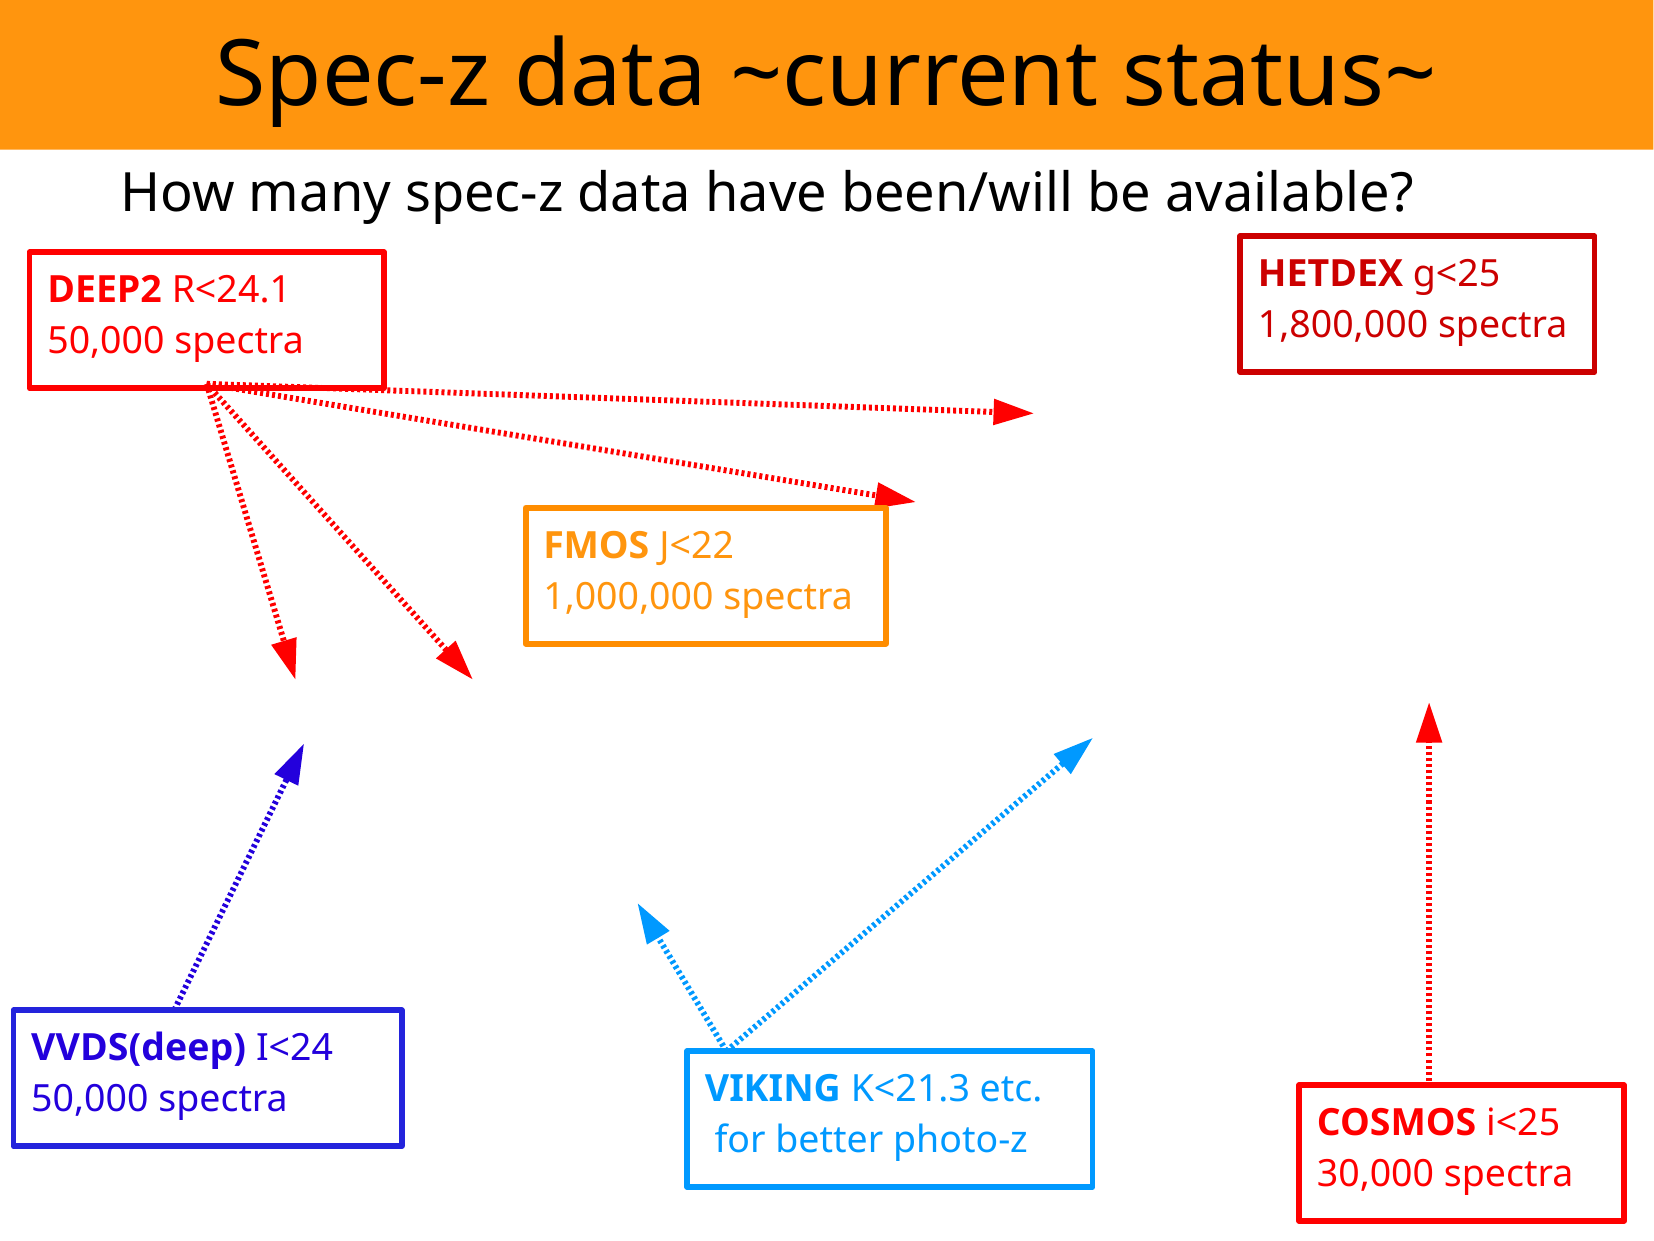

Spec-z data ~current status~
How many spec-z data have been/will be available?
HETDEX g<25
1,800,000 spectra
DEEP2 R<24.1
50,000 spectra
FMOS J<22
1,000,000 spectra
VVDS(deep) I<24
50,000 spectra
VIKING K<21.3 etc.
 for better photo-z
COSMOS i<25
30,000 spectra